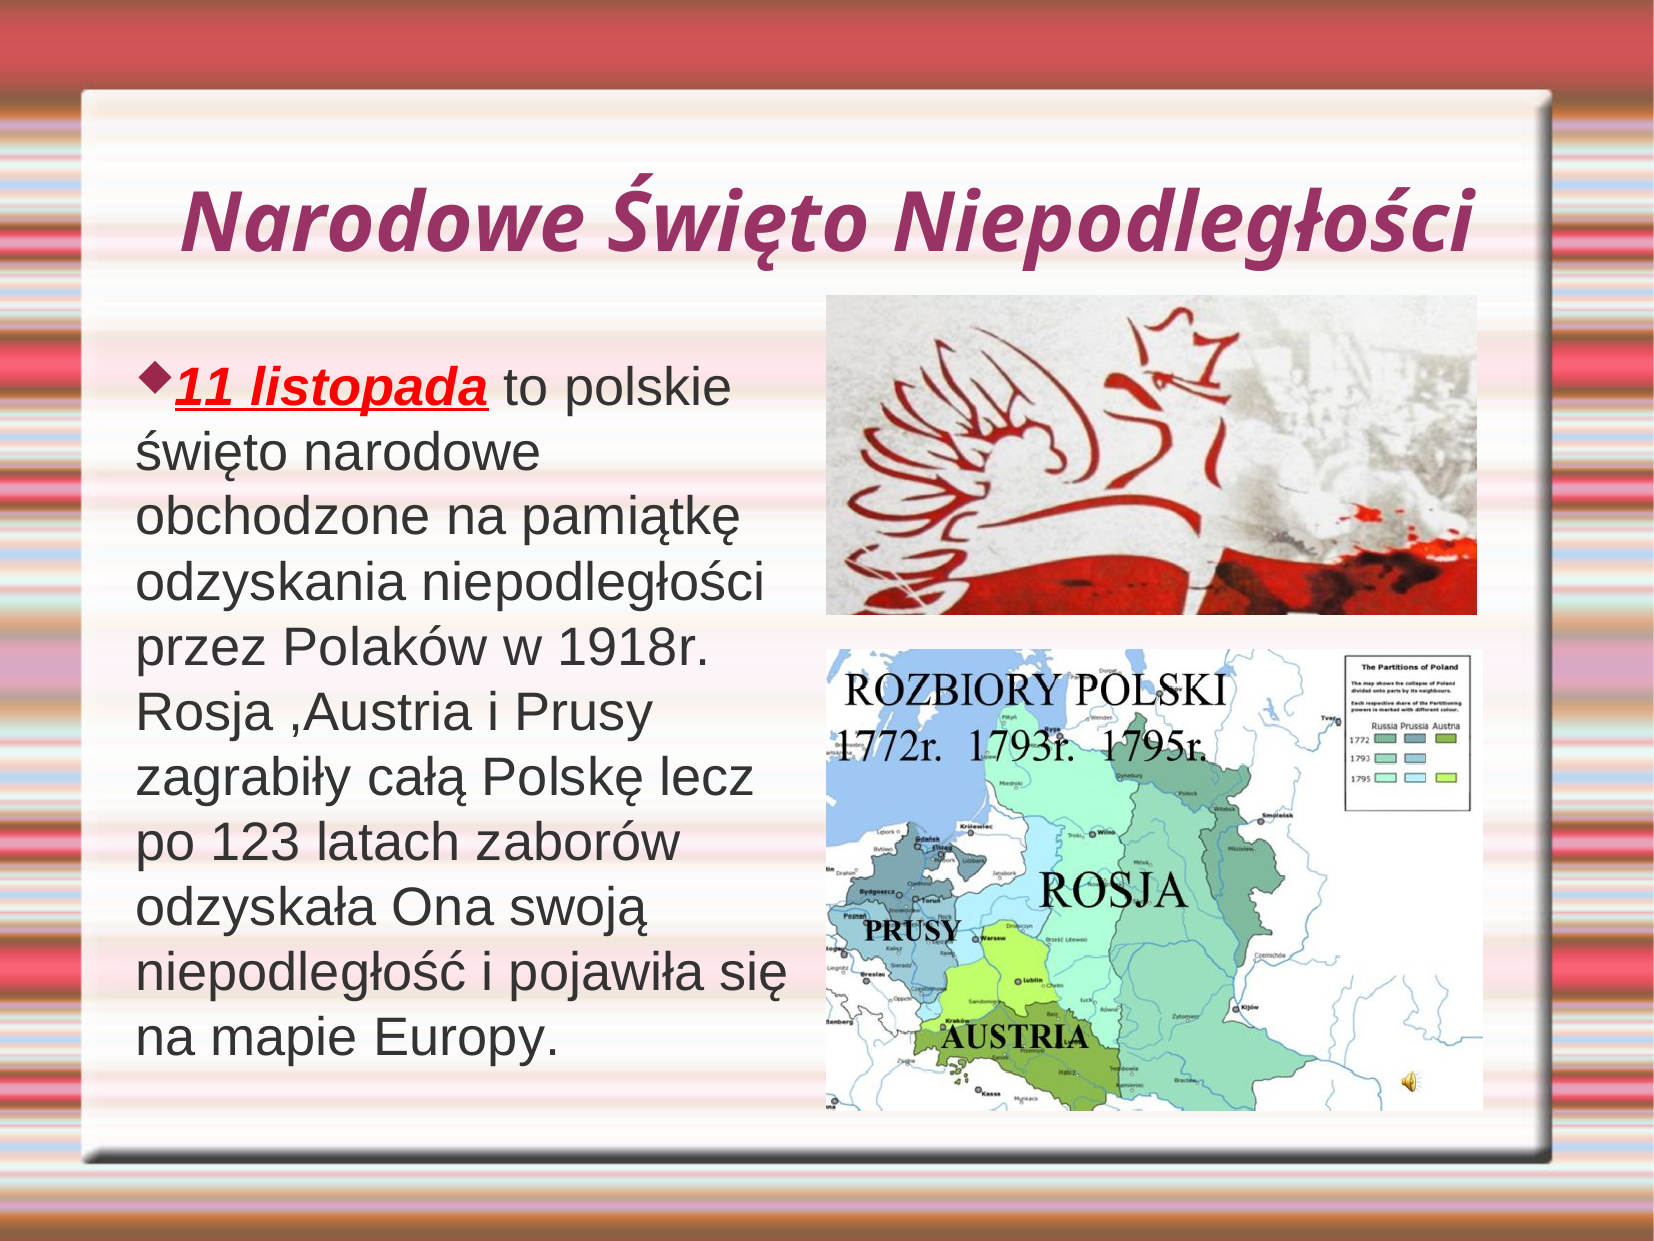

# Narodowe Święto Niepodległości
11 listopada to polskie święto narodowe obchodzone na pamiątkę odzyskania niepodległości przez Polaków w 1918r. Rosja ,Austria i Prusy zagrabiły całą Polskę lecz po 123 latach zaborów odzyskała Ona swoją niepodległość i pojawiła się na mapie Europy.